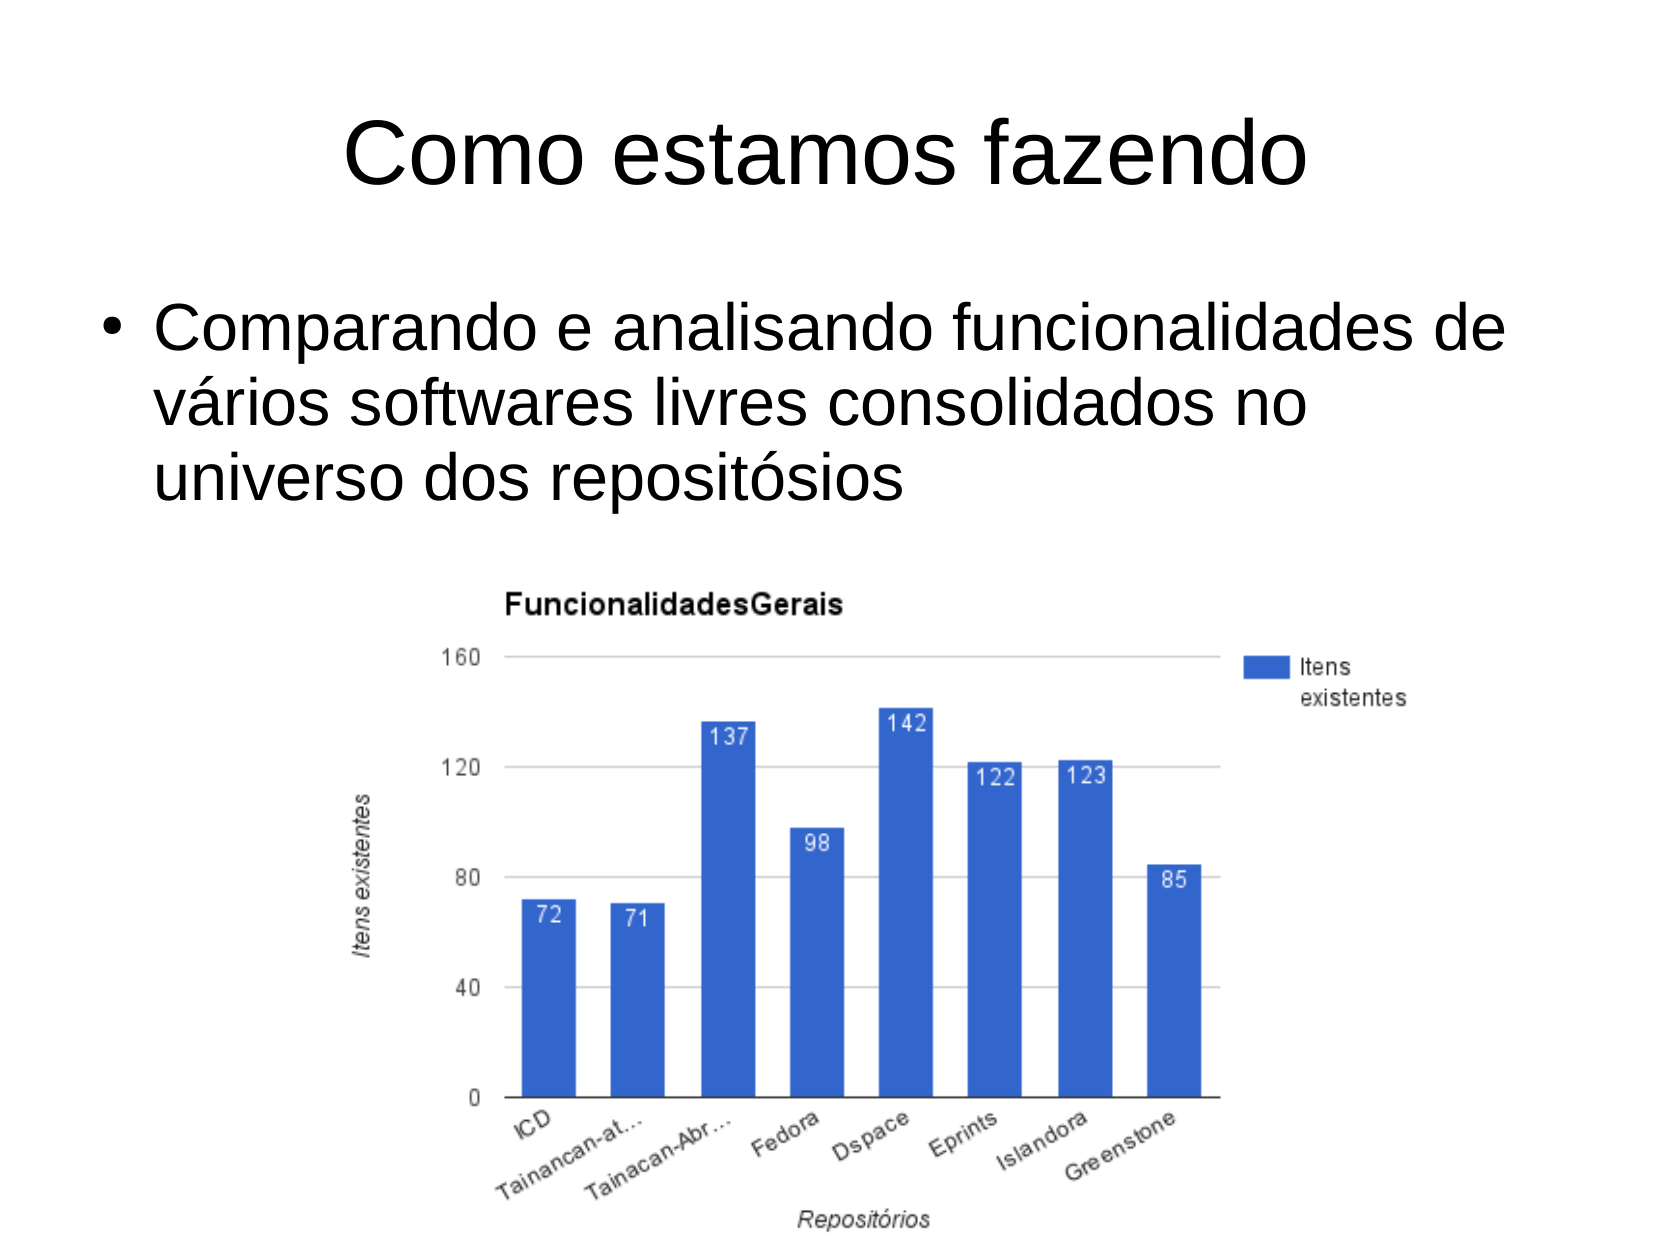

# Como estamos fazendo
Comparando e analisando funcionalidades de vários softwares livres consolidados no universo dos repositósios